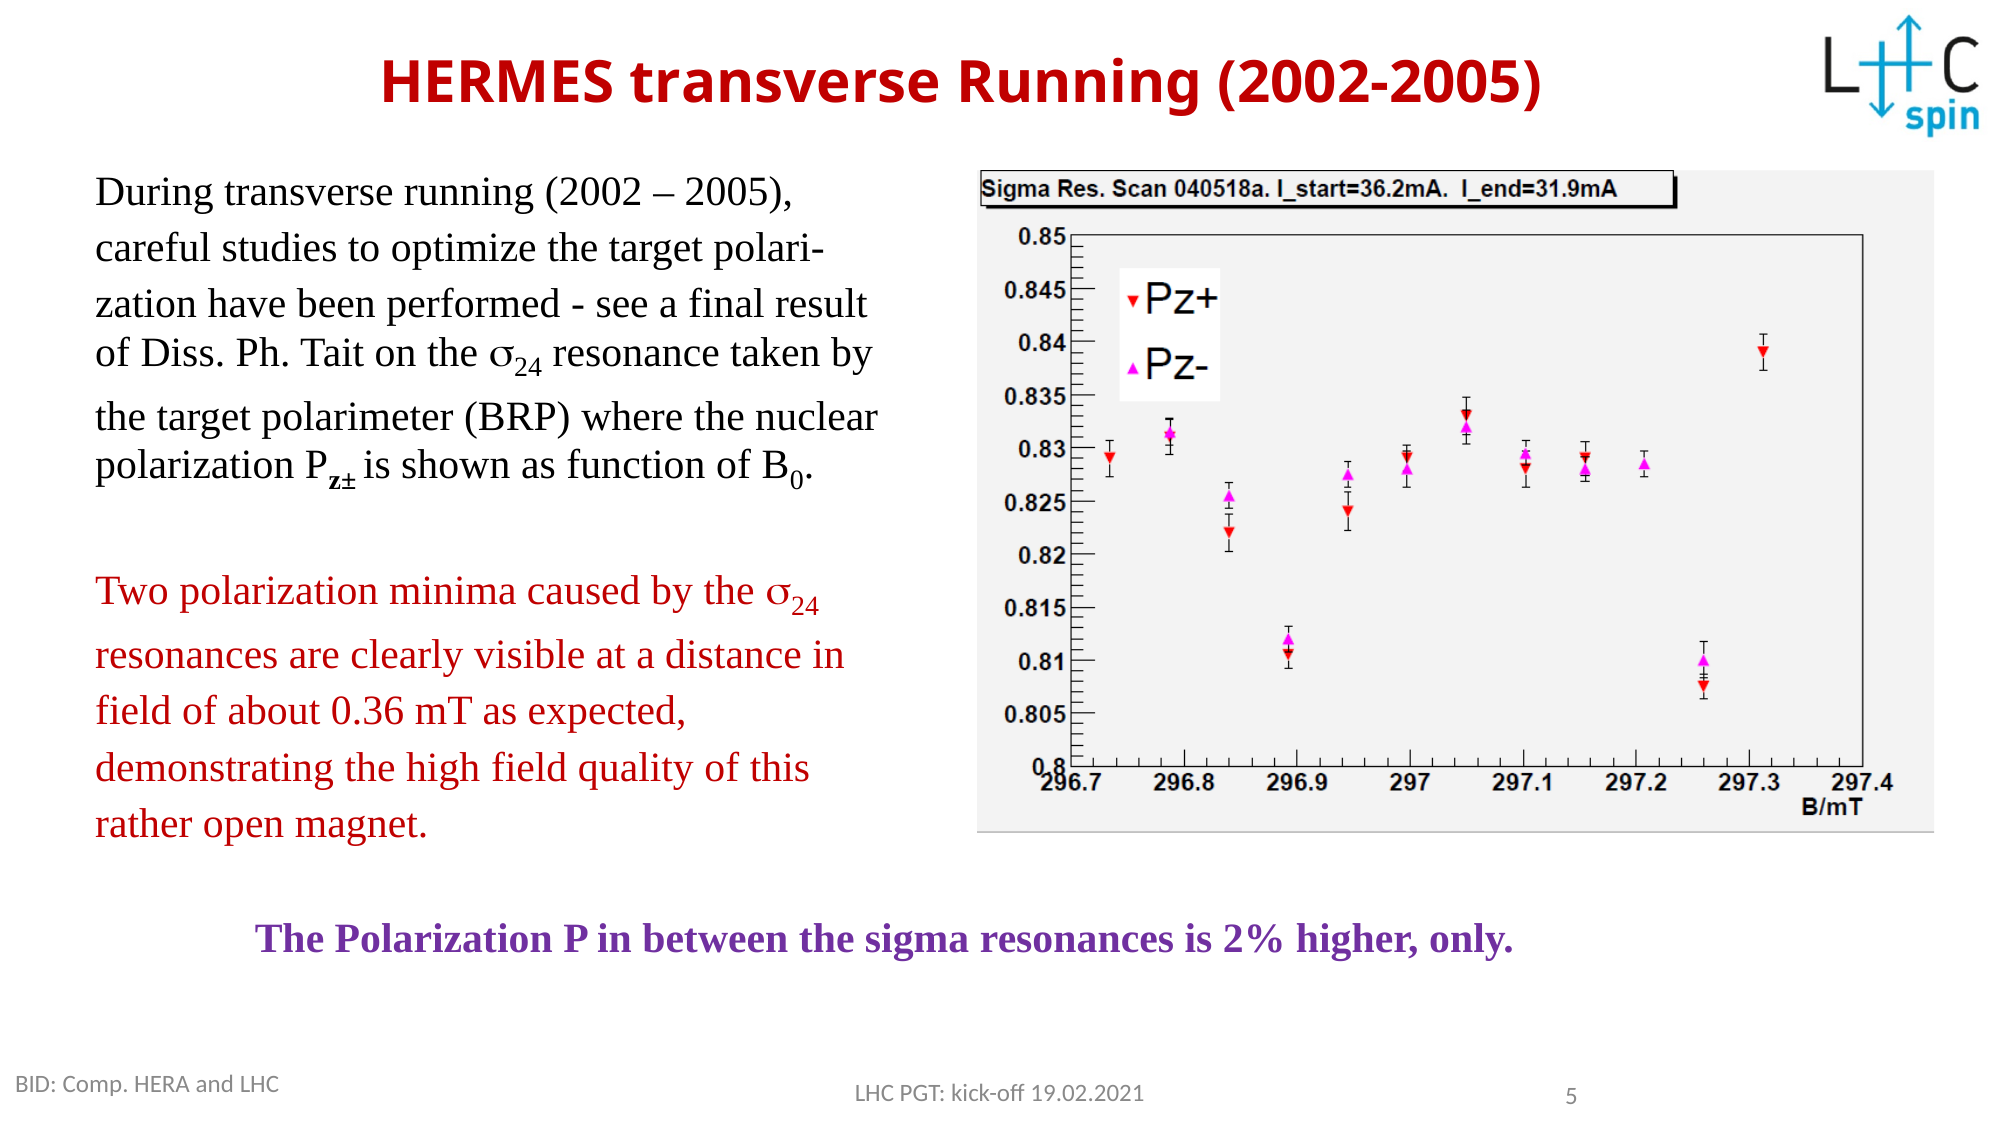

HERMES transverse Running (2002-2005)
During transverse running (2002 – 2005), careful studies to optimize the target polari-zation have been performed - see a final result of Diss. Ph. Tait on the s24 resonance taken by the target polarimeter (BRP) where the nuclear polarization Pz± is shown as function of B0.
Two polarization minima caused by the s24 resonances are clearly visible at a distance in field of about 0.36 mT as expected, demonstrating the high field quality of this rather open magnet.
The Polarization P in between the sigma resonances is 2% higher, only.
BID: Comp. HERA and LHC
LHC PGT: kick-off 19.02.2021